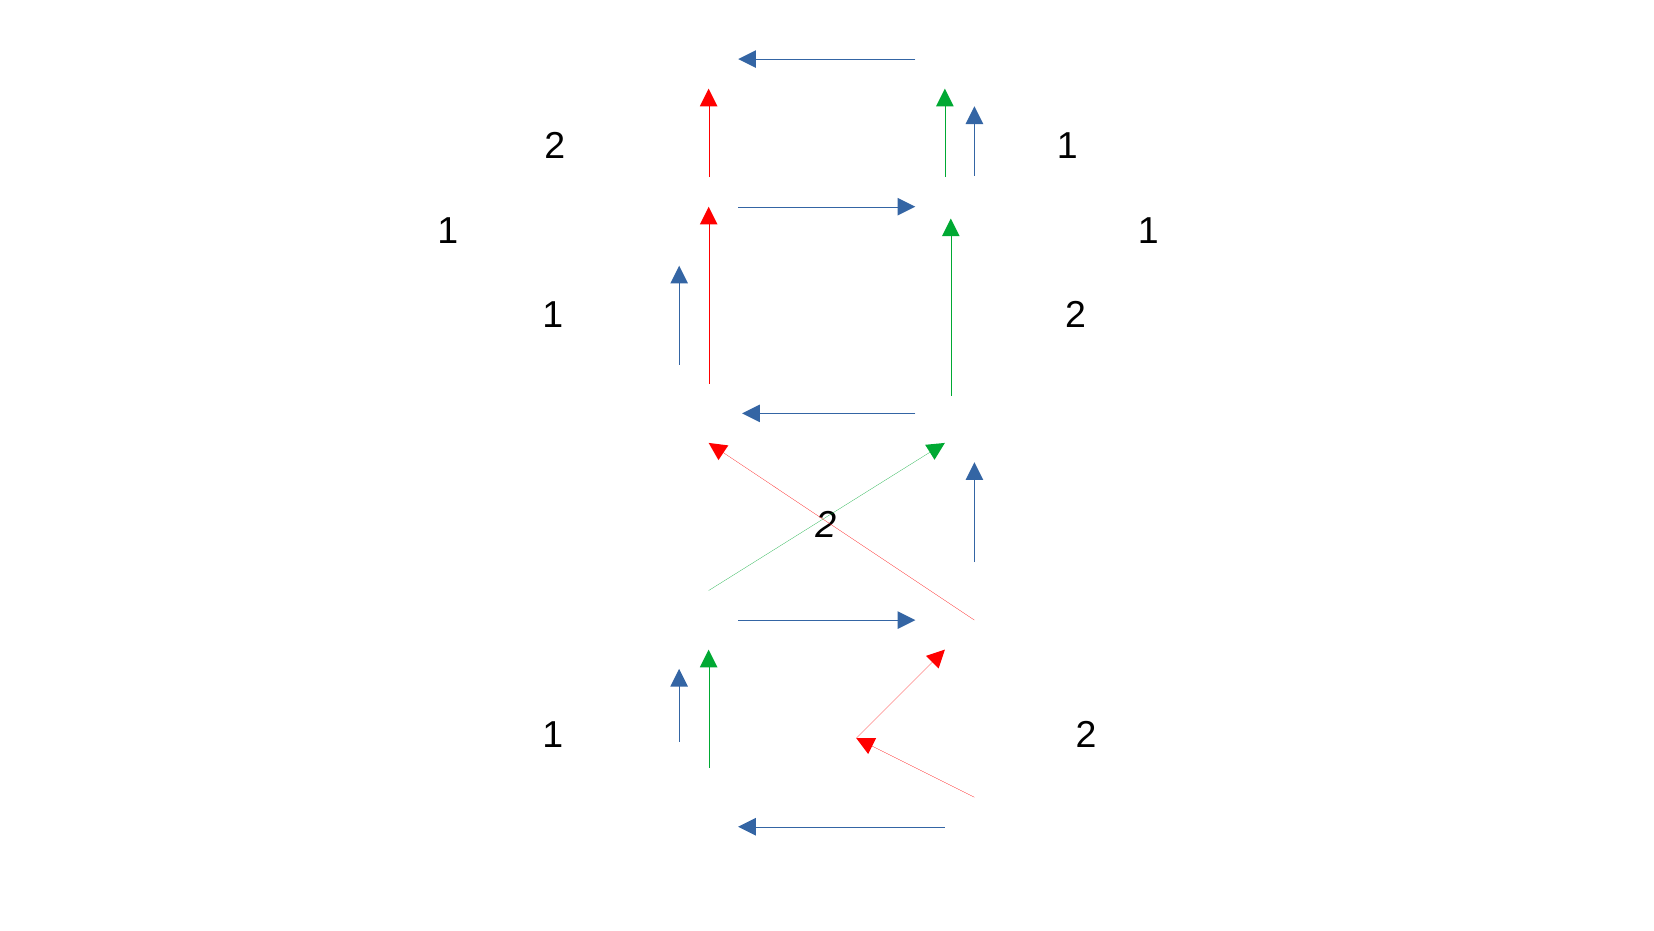

2 1
 1 1
 1 2
 2
 1 2